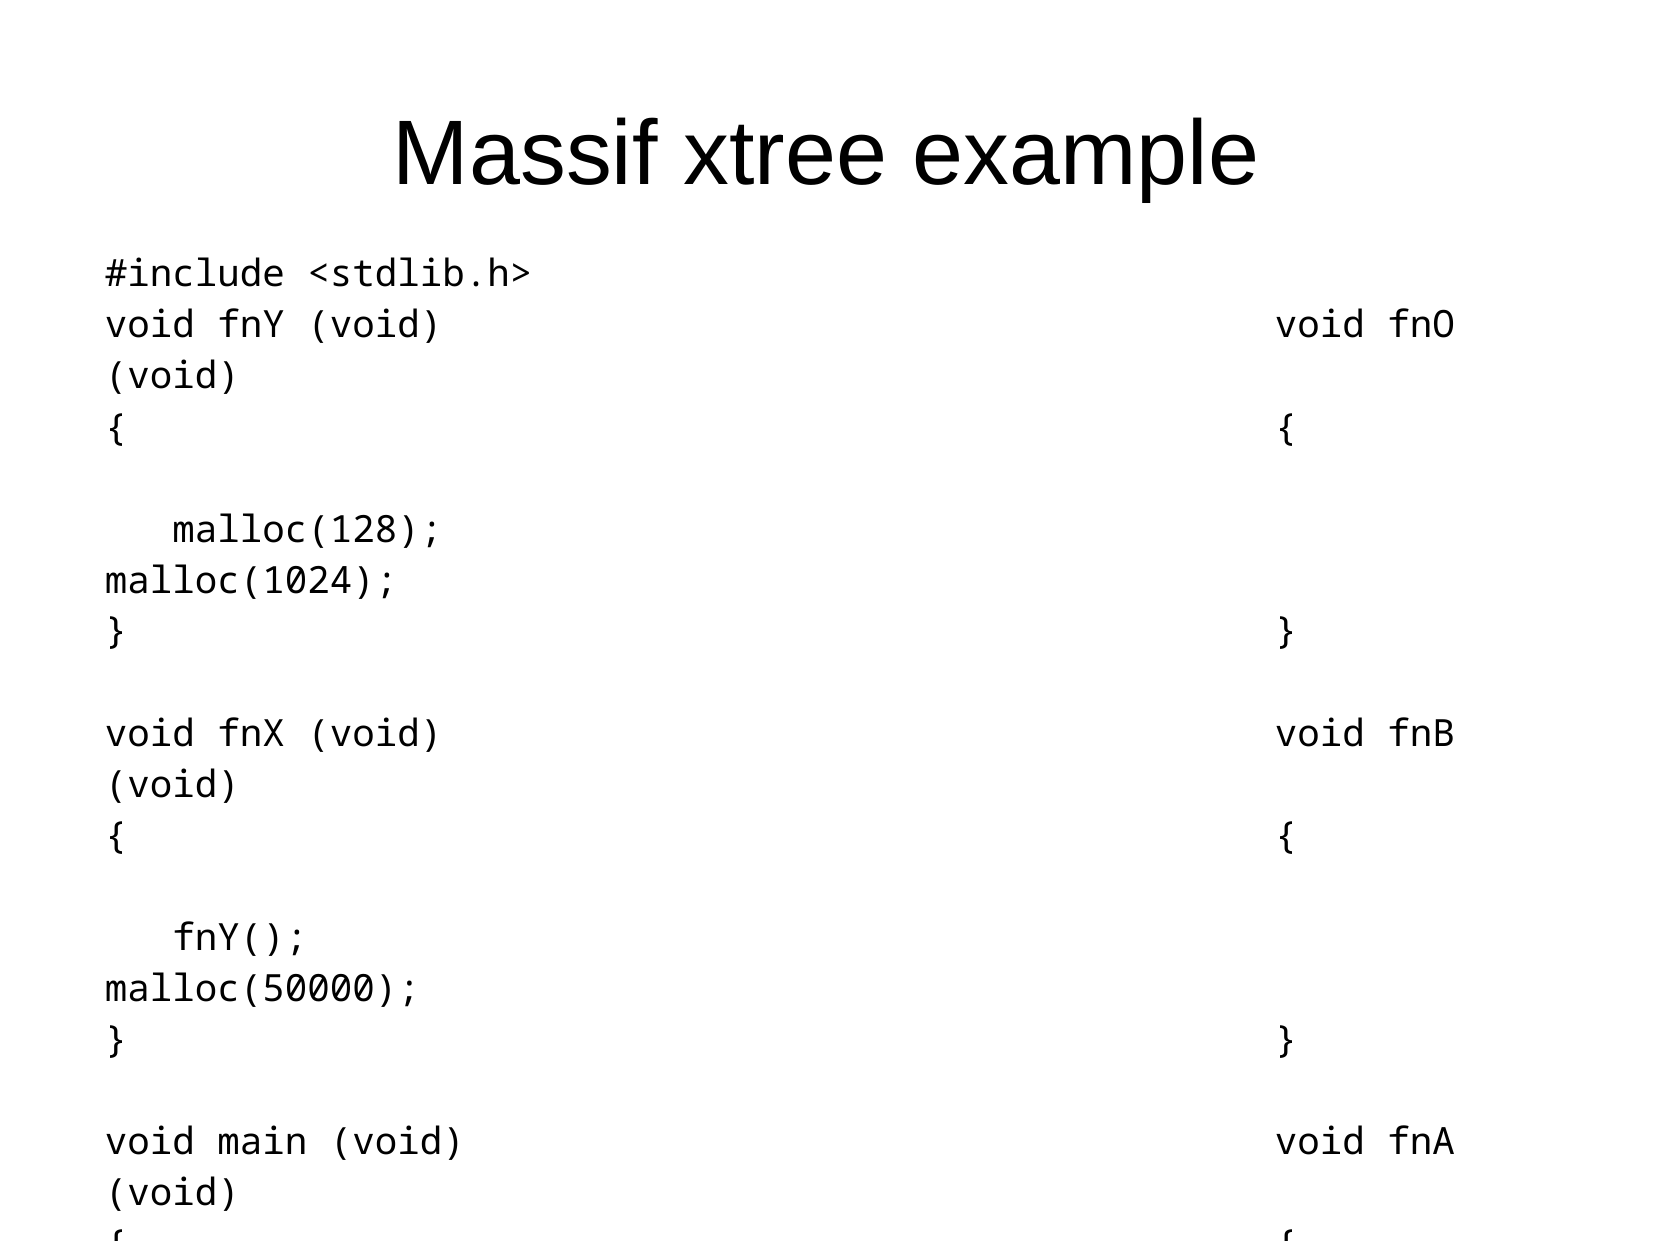

# Massif xtree example
#include <stdlib.h>
void fnY (void) void fnO (void)
{ {
 malloc(128); malloc(1024);
} }
void fnX (void) void fnB (void)
{ {
 fnY(); malloc(50000);
} }
void main (void) void fnA (void)
{ {
 fnX(); fnB();
 fnA(); }
 fnO();
 fnX();
}